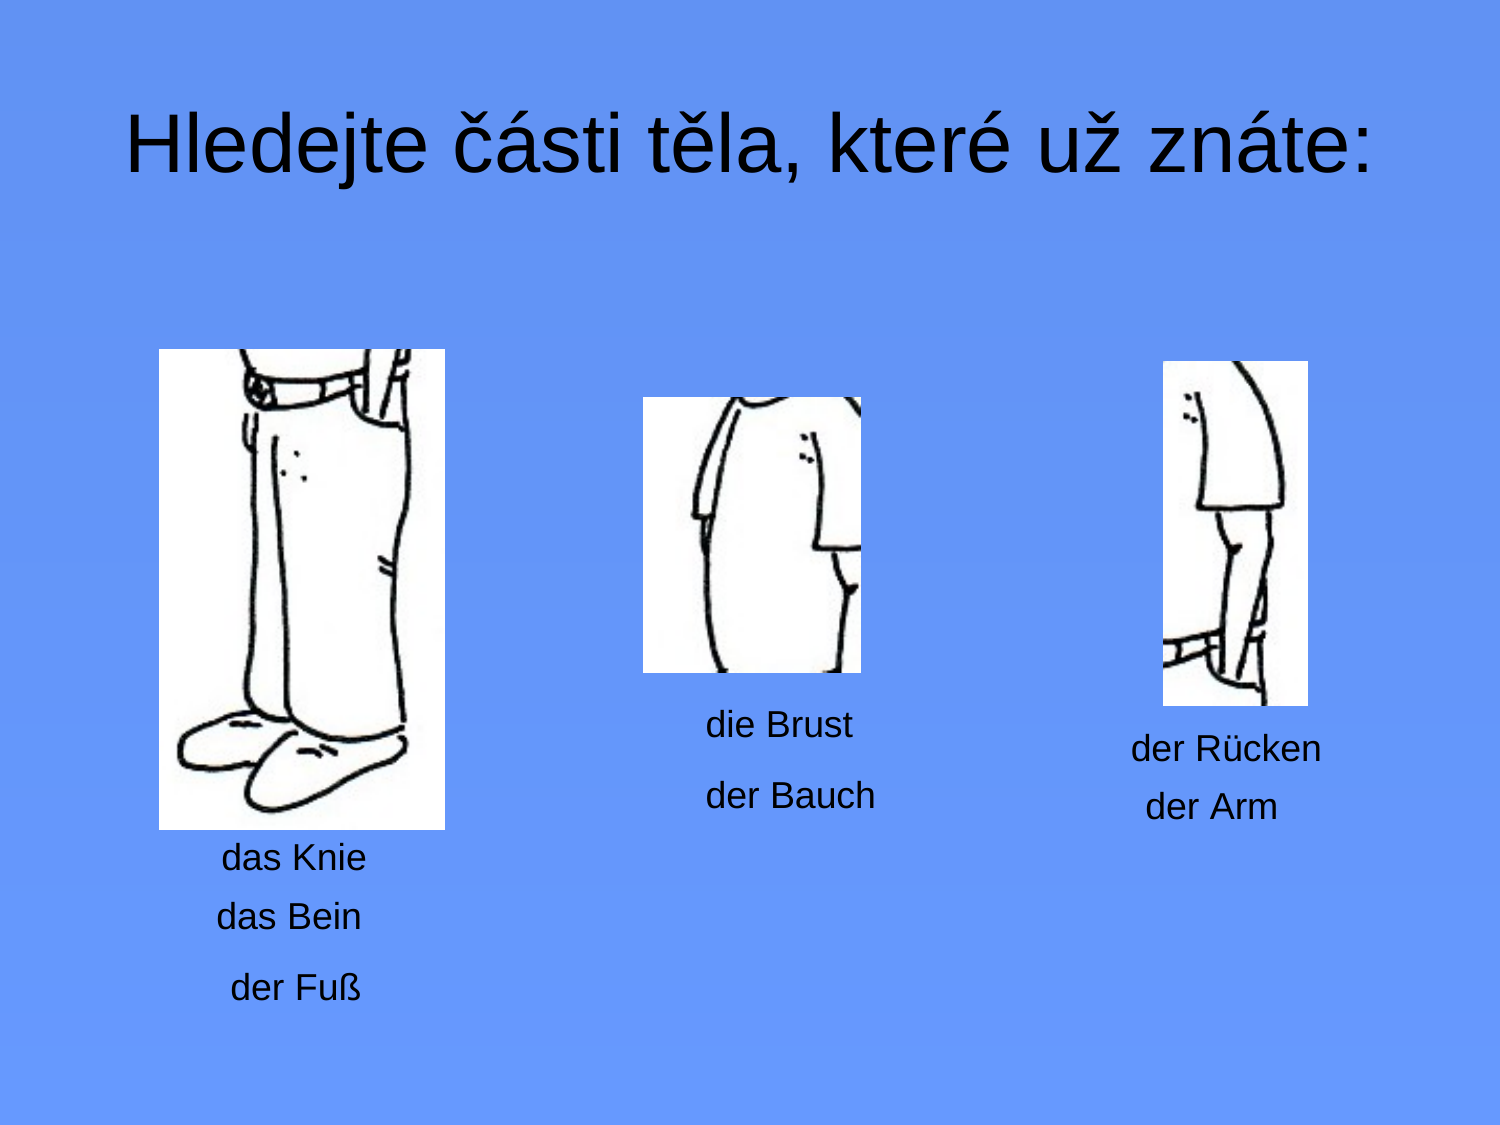

# Hledejte části těla, které už znáte:
die Brust
der Rücken
der Bauch
der Arm
das Knie
das Bein
der Fuß